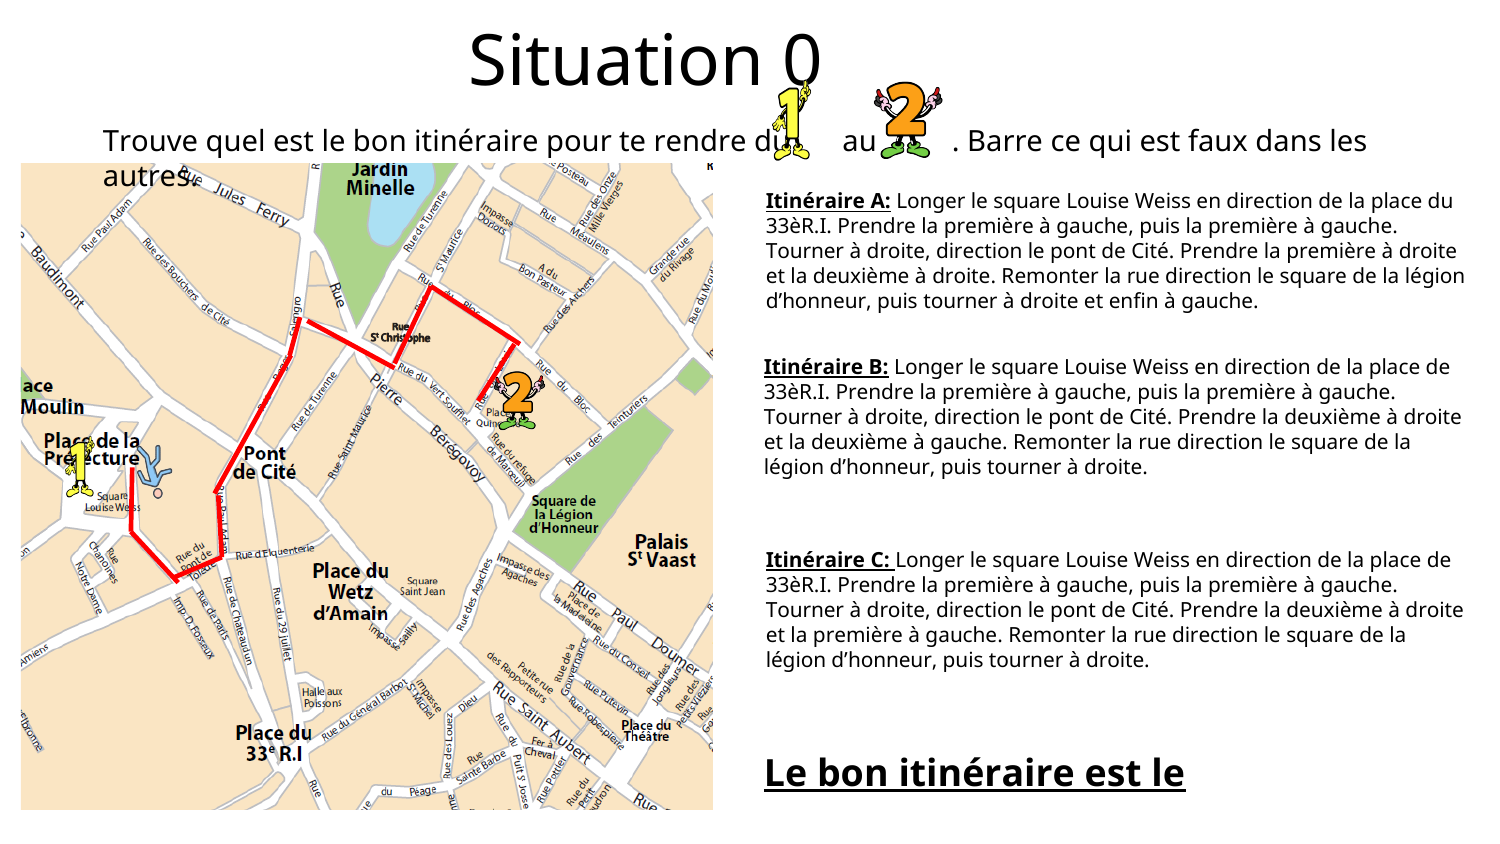

Situation 0
Trouve quel est le bon itinéraire pour te rendre du au . Barre ce qui est faux dans les autres.
Itinéraire A: Longer le square Louise Weiss en direction de la place du 33èR.I. Prendre la première à gauche, puis la première à gauche.
Tourner à droite, direction le pont de Cité. Prendre la première à droite et la deuxième à droite. Remonter la rue direction le square de la légion d’honneur, puis tourner à droite et enfin à gauche.
Itinéraire B: Longer le square Louise Weiss en direction de la place de 33èR.I. Prendre la première à gauche, puis la première à gauche.
Tourner à droite, direction le pont de Cité. Prendre la deuxième à droite et la deuxième à gauche. Remonter la rue direction le square de la légion d’honneur, puis tourner à droite.
Itinéraire C: Longer le square Louise Weiss en direction de la place de 33èR.I. Prendre la première à gauche, puis la première à gauche.
Tourner à droite, direction le pont de Cité. Prendre la deuxième à droite et la première à gauche. Remonter la rue direction le square de la légion d’honneur, puis tourner à droite.
Le bon itinéraire est le